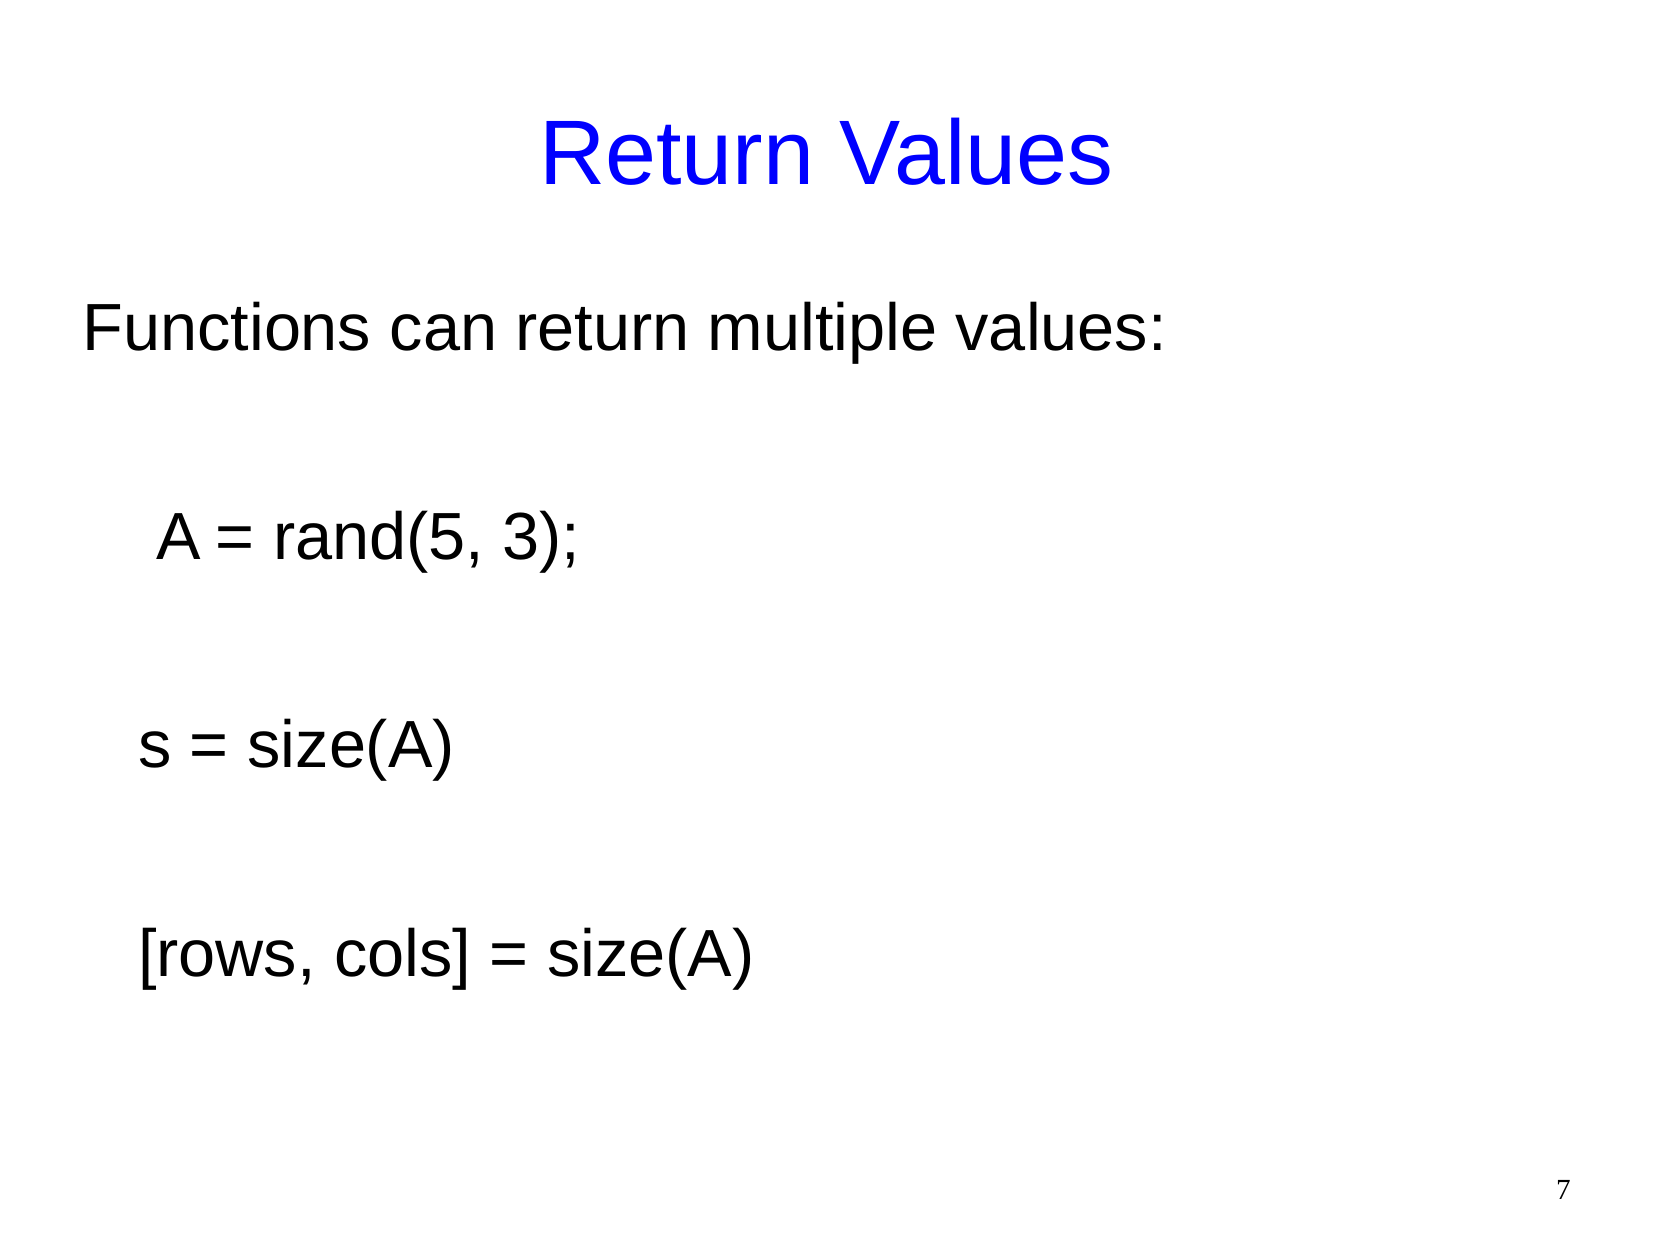

# Return Values
Functions can return multiple values:
 A = rand(5, 3);
 s = size(A)
 [rows, cols] = size(A)
7